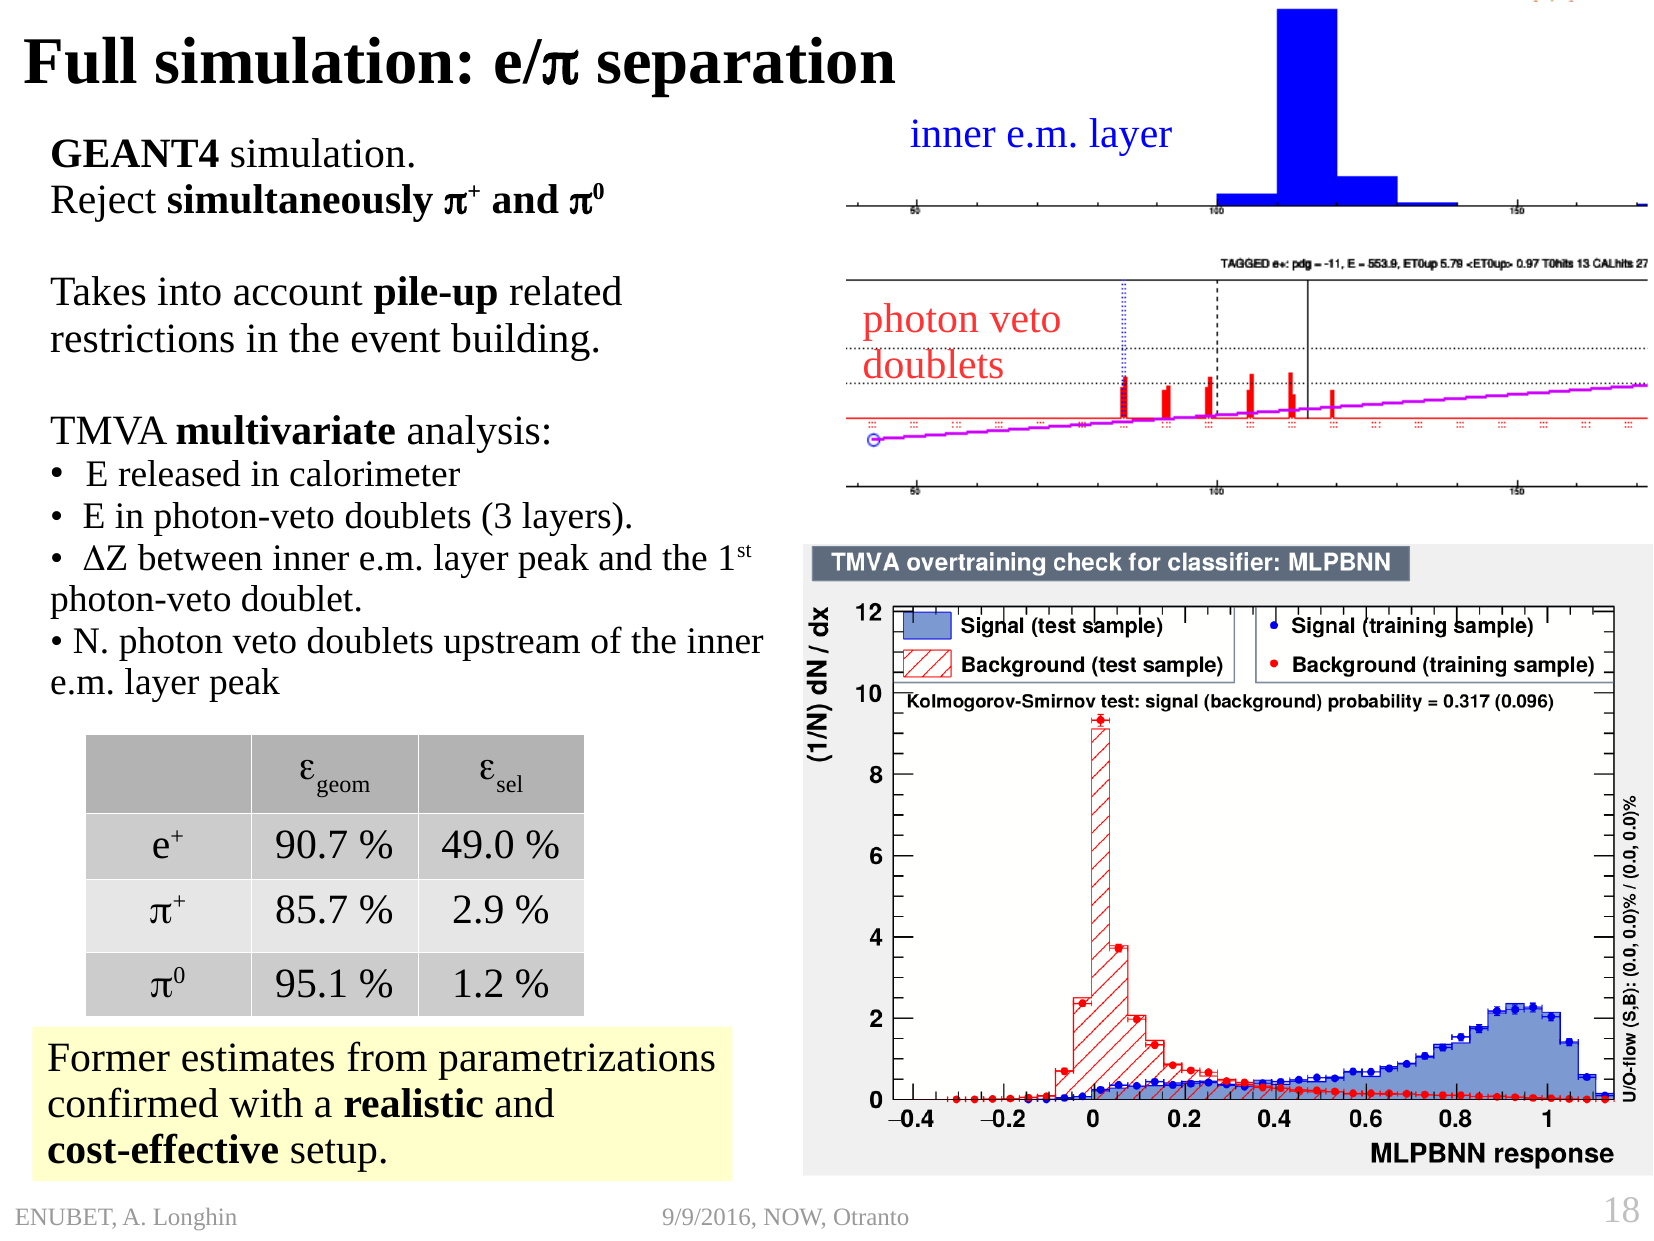

# Full simulation: e/p separation
 inner e.m. layer
GEANT4 simulation.
Reject simultaneously p+ and p0
Takes into account pile-up related restrictions in the event building.
TMVA multivariate analysis:
E released in calorimeter
• E in photon-veto doublets (3 layers).
• DZ between inner e.m. layer peak and the 1st photon-veto doublet.
• N. photon veto doublets upstream of the inner e.m. layer peak
photon veto
doublets
| | egeom | esel |
| --- | --- | --- |
| e+ | 90.7 % | 49.0 % |
| p+ | 85.7 % | 2.9 % |
| p0 | 95.1 % | 1.2 % |
Former estimates from parametrizations confirmed with a realistic and
cost-effective setup.